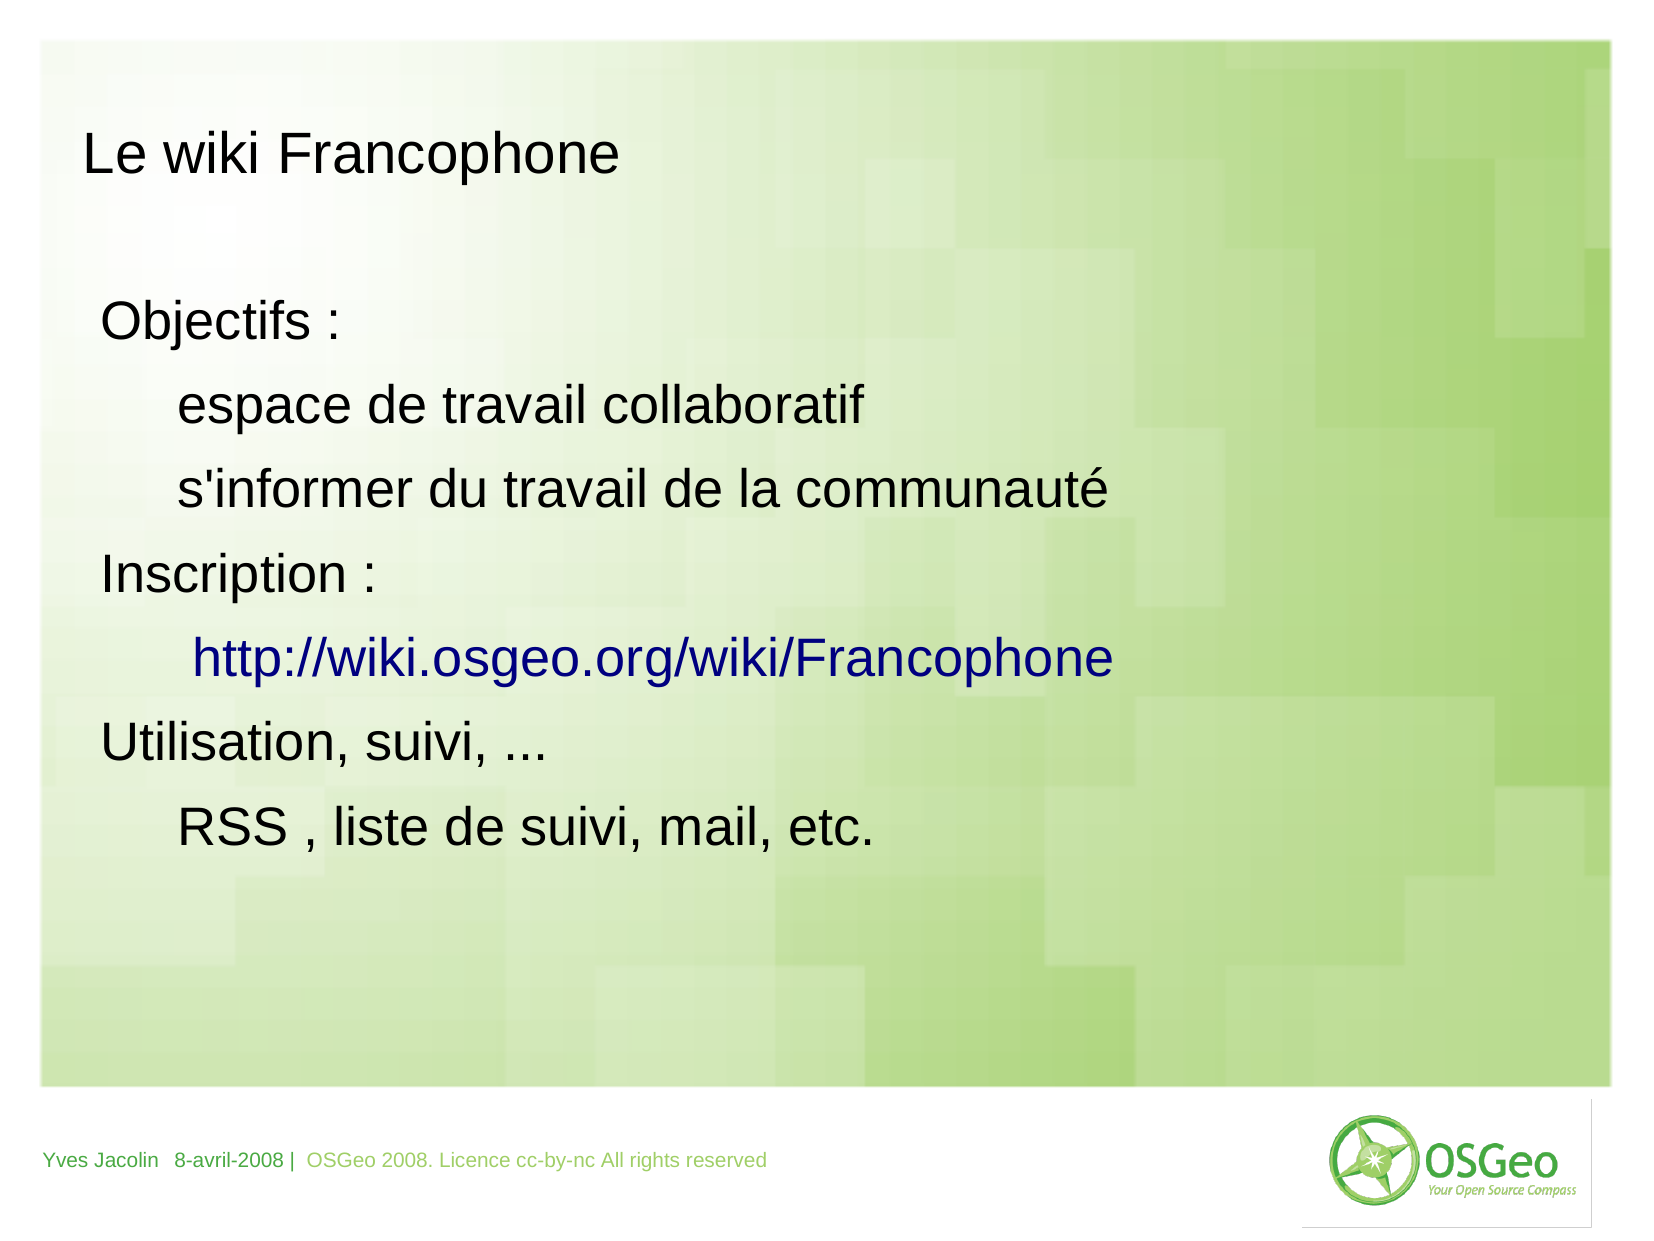

# Le wiki Francophone
Objectifs :
espace de travail collaboratif
s'informer du travail de la communauté
Inscription :
 http://wiki.osgeo.org/wiki/Francophone
Utilisation, suivi, ...
RSS , liste de suivi, mail, etc.